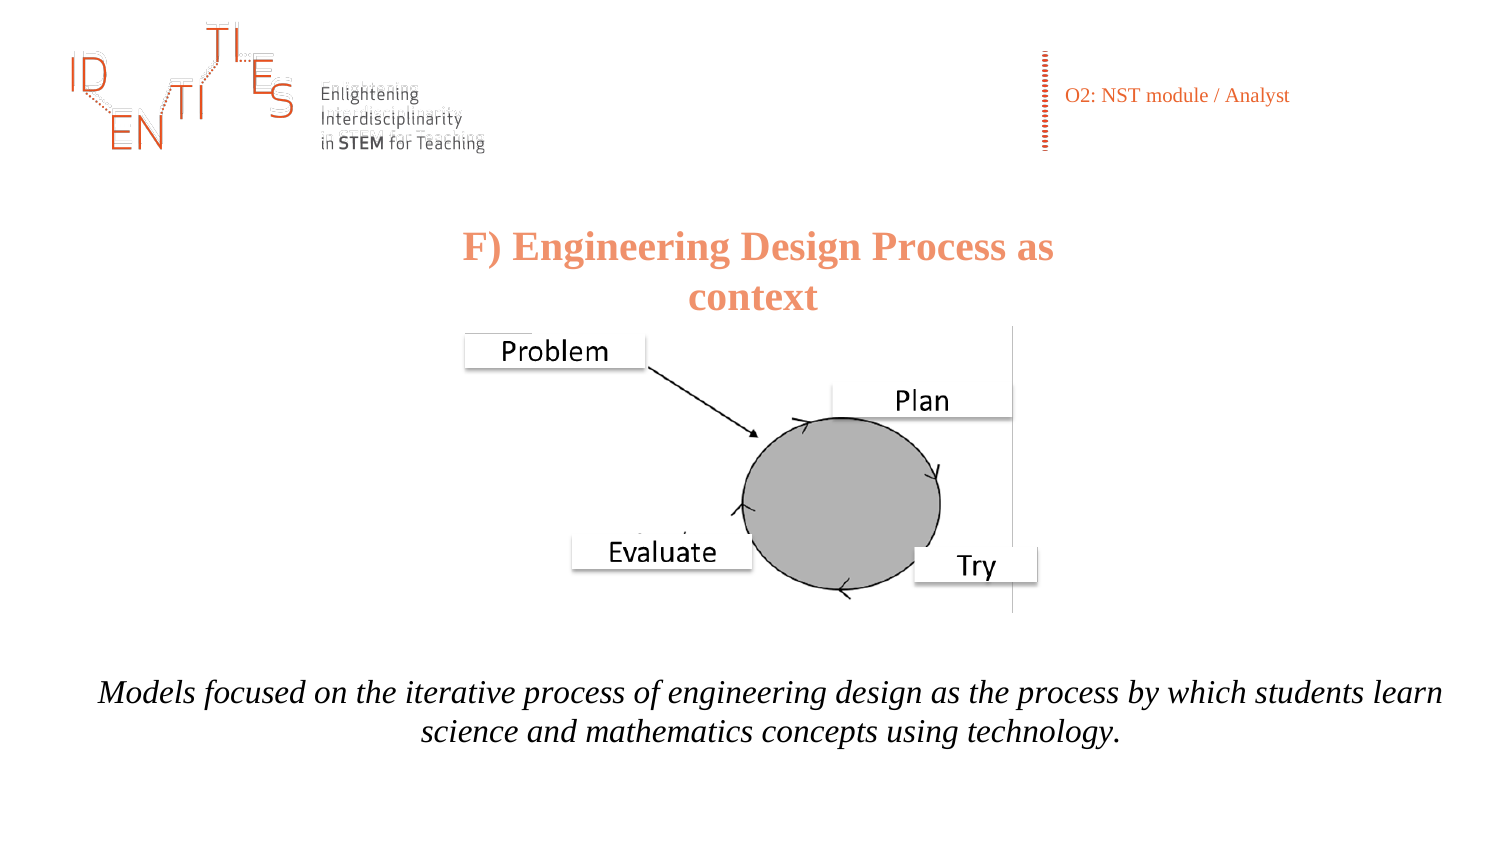

O2: NST module / Analyst
F) Engineering Design Process as context
Models focused on the iterative process of engineering design as the process by which students learn science and mathematics concepts using technology.